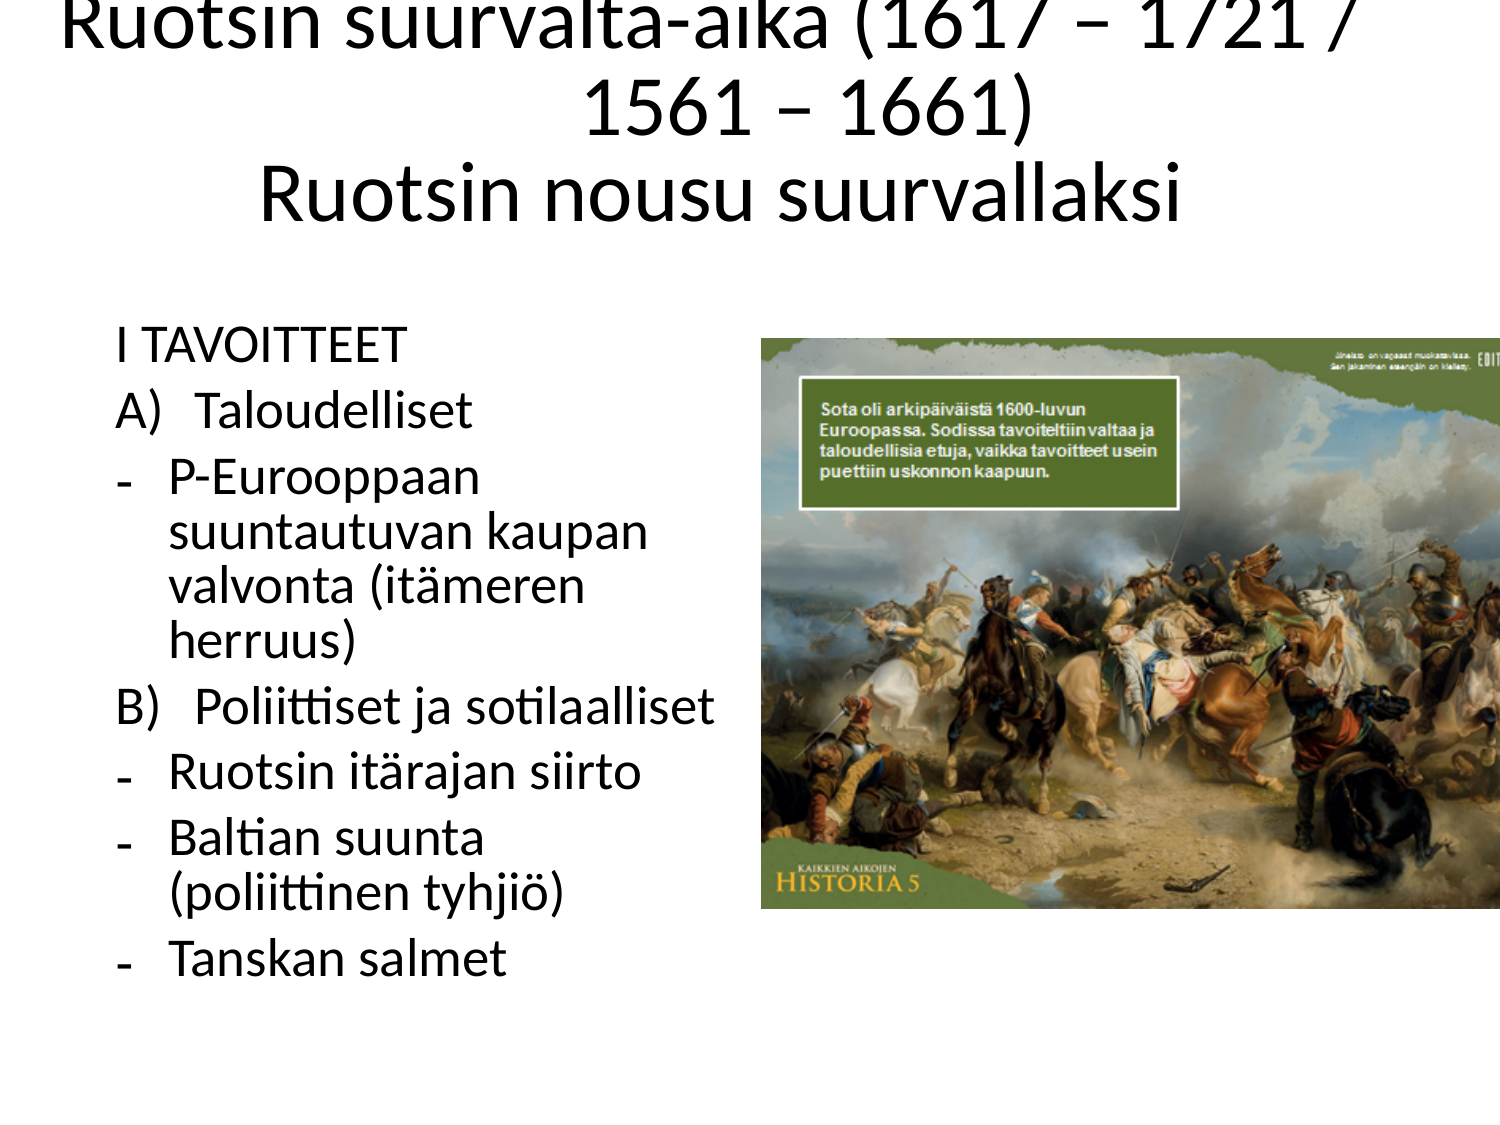

# Ruotsin suurvalta-aika (1617 – 1721 / 1561 – 1661) Ruotsin nousu suurvallaksi
I TAVOITTEET
Taloudelliset
P-Eurooppaan suuntautuvan kaupan valvonta (itämeren herruus)
Poliittiset ja sotilaalliset
Ruotsin itärajan siirto
Baltian suunta (poliittinen tyhjiö)
Tanskan salmet